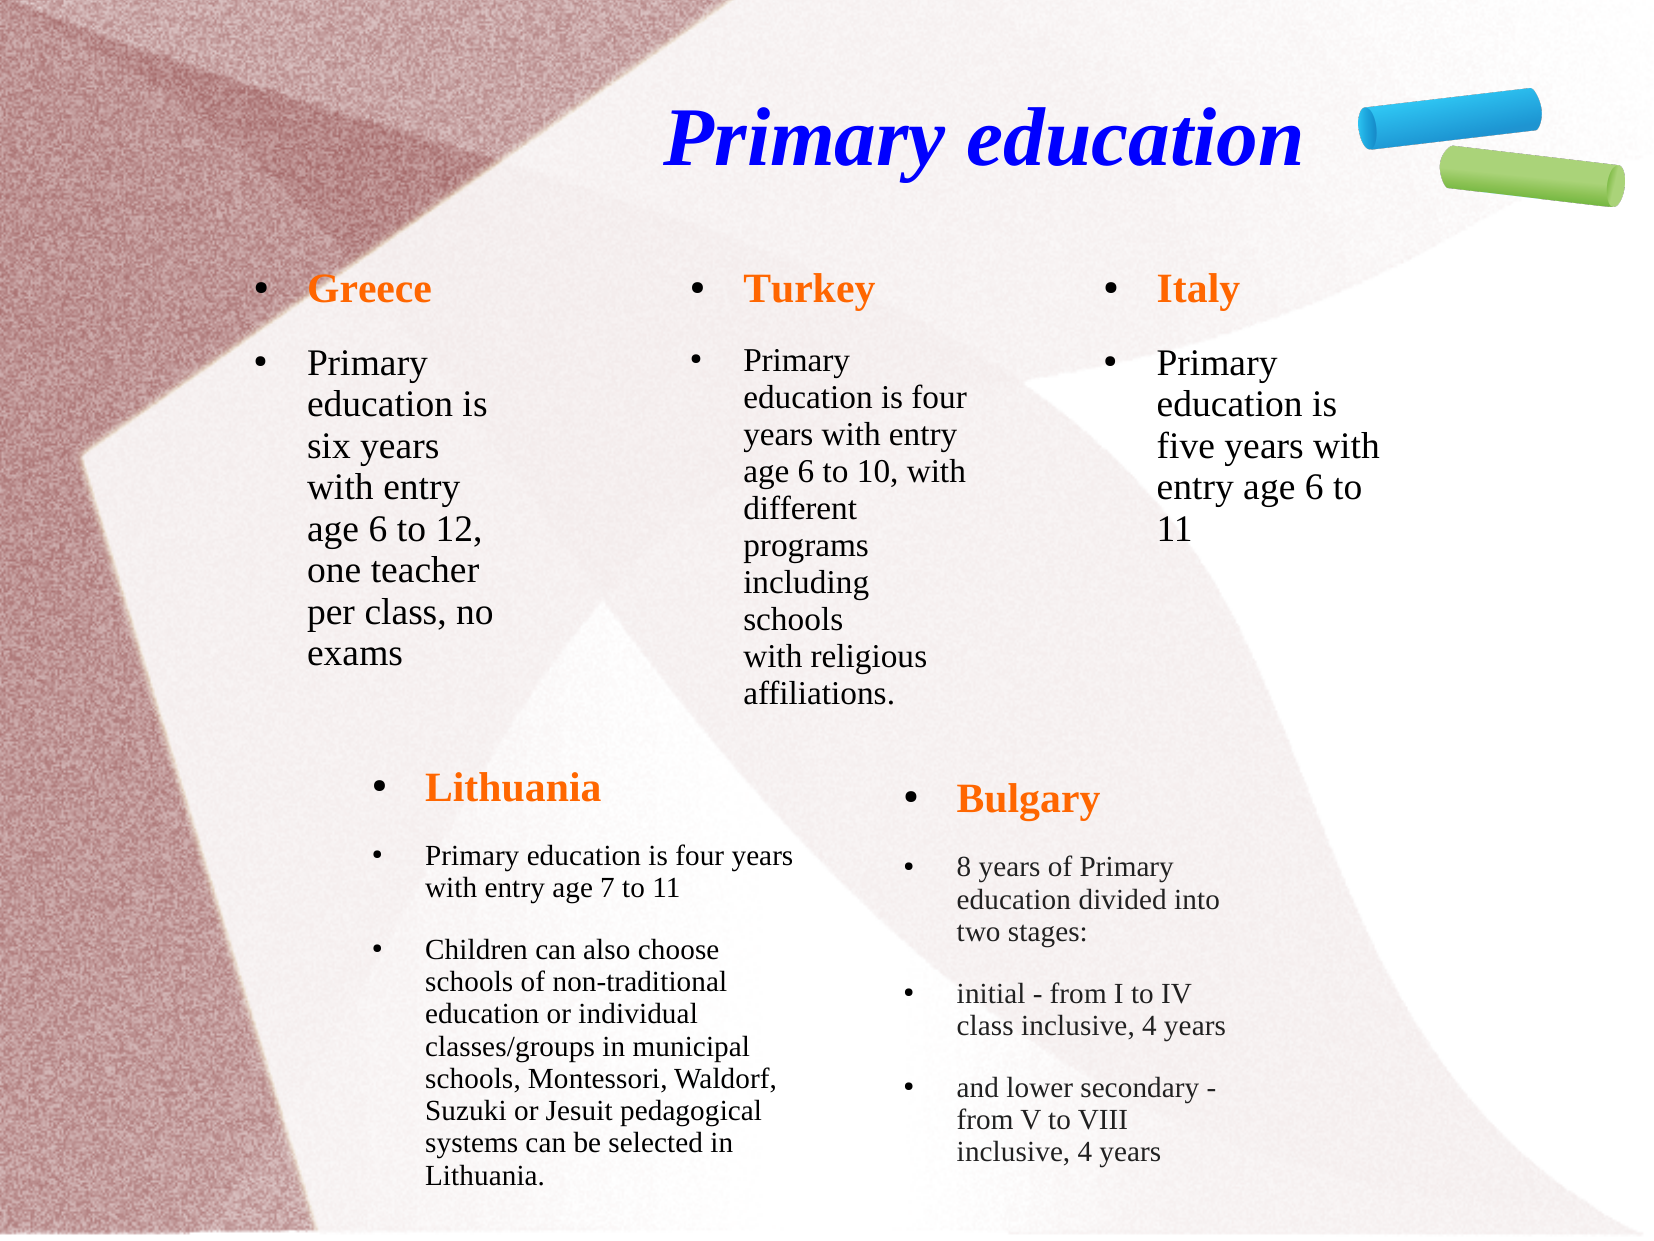

# Primary education
Greece
Primary education is six years with entry age 6 to 12, one teacher per class, no exams
Turkey
Primary education is four years with entry age 6 to 10, with different programs including schools with religious affiliations.
Italy
Primary education is five years with entry age 6 to 11
Lithuania
Primary education is four years with entry age 7 to 11
Children can also choose schools of non-traditional education or individual classes/groups in municipal schools, Montessori, Waldorf, Suzuki or Jesuit pedagogical systems can be selected in Lithuania.
Bulgary
8 years of Primary education divided into two stages:
initial - from I to IV class inclusive, 4 years
and lower secondary - from V to VIII inclusive, 4 years